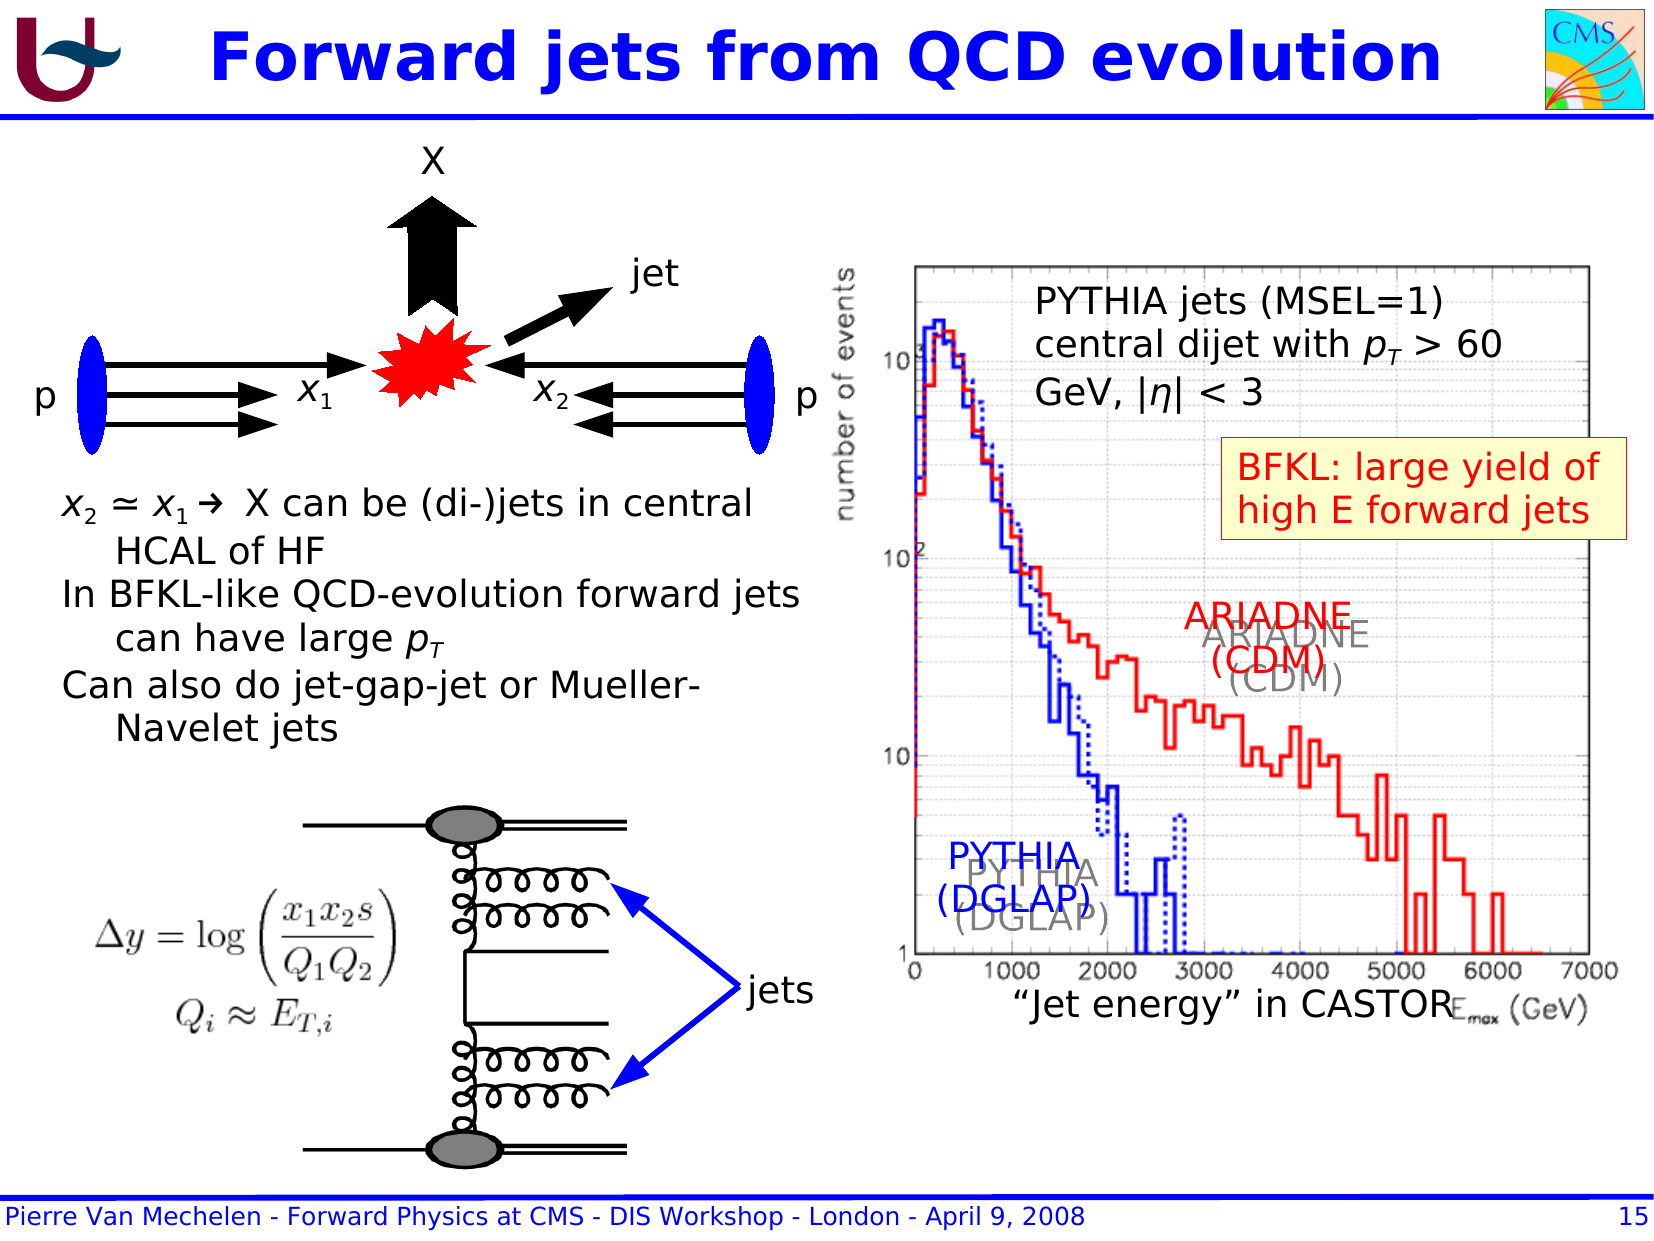

# Forward jets from QCD evolution
X
jet
x1
x2
p
p
PYTHIA jets (MSEL=1)
central dijet with pT > 60 GeV, |η| < 3
BFKL: large yield of
high E forward jets
x2 ≃ x1 → X can be (di-)jets in central HCAL of HF
In BFKL-like QCD-evolution forward jets can have large pT
Can also do jet-gap-jet or Mueller-Navelet jets
ARIADNE
(CDM)
jets
PYTHIA
(DGLAP)
“Jet energy” in CASTOR
15
Pierre Van Mechelen - Forward Physics at CMS - DIS Workshop - London - April 9, 2008